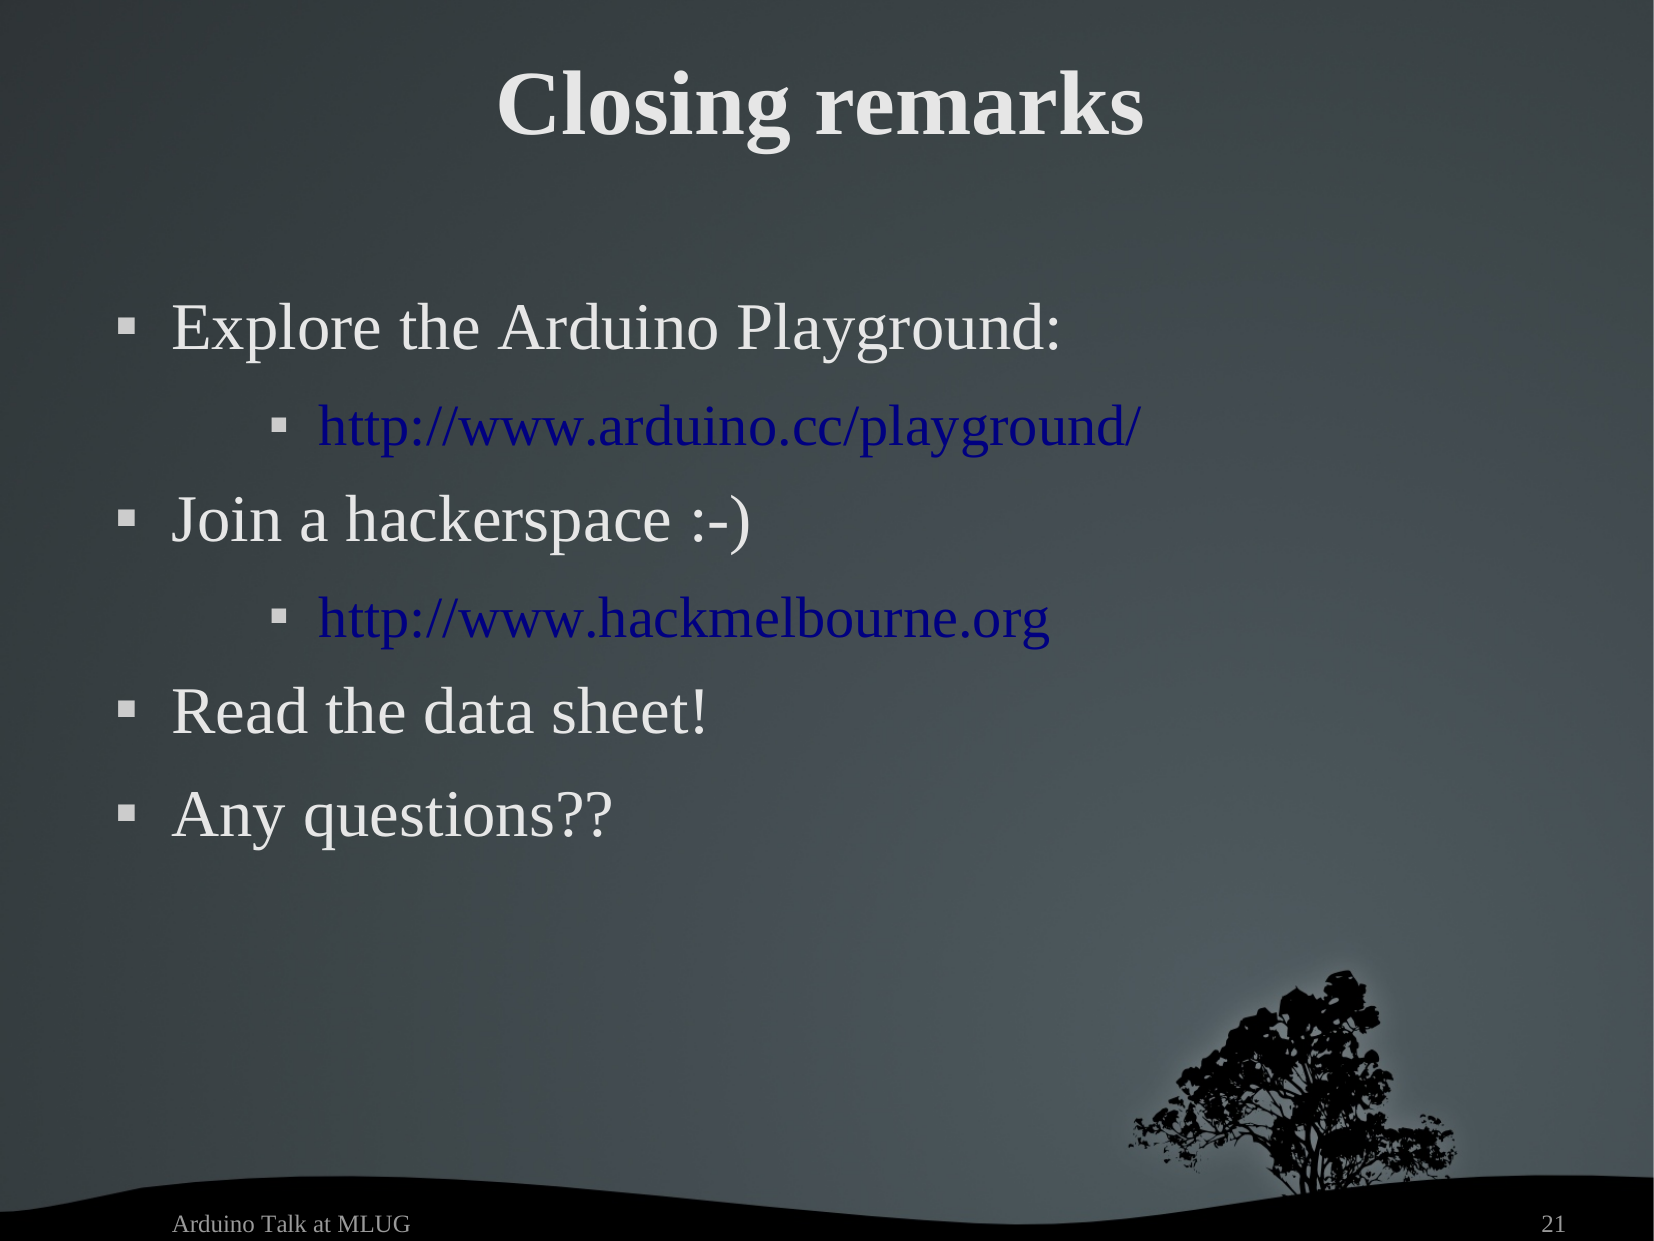

# Closing remarks
Explore the Arduino Playground:
http://www.arduino.cc/playground/
Join a hackerspace :-)
http://www.hackmelbourne.org
Read the data sheet!
Any questions??
Arduino Talk at MLUG
21